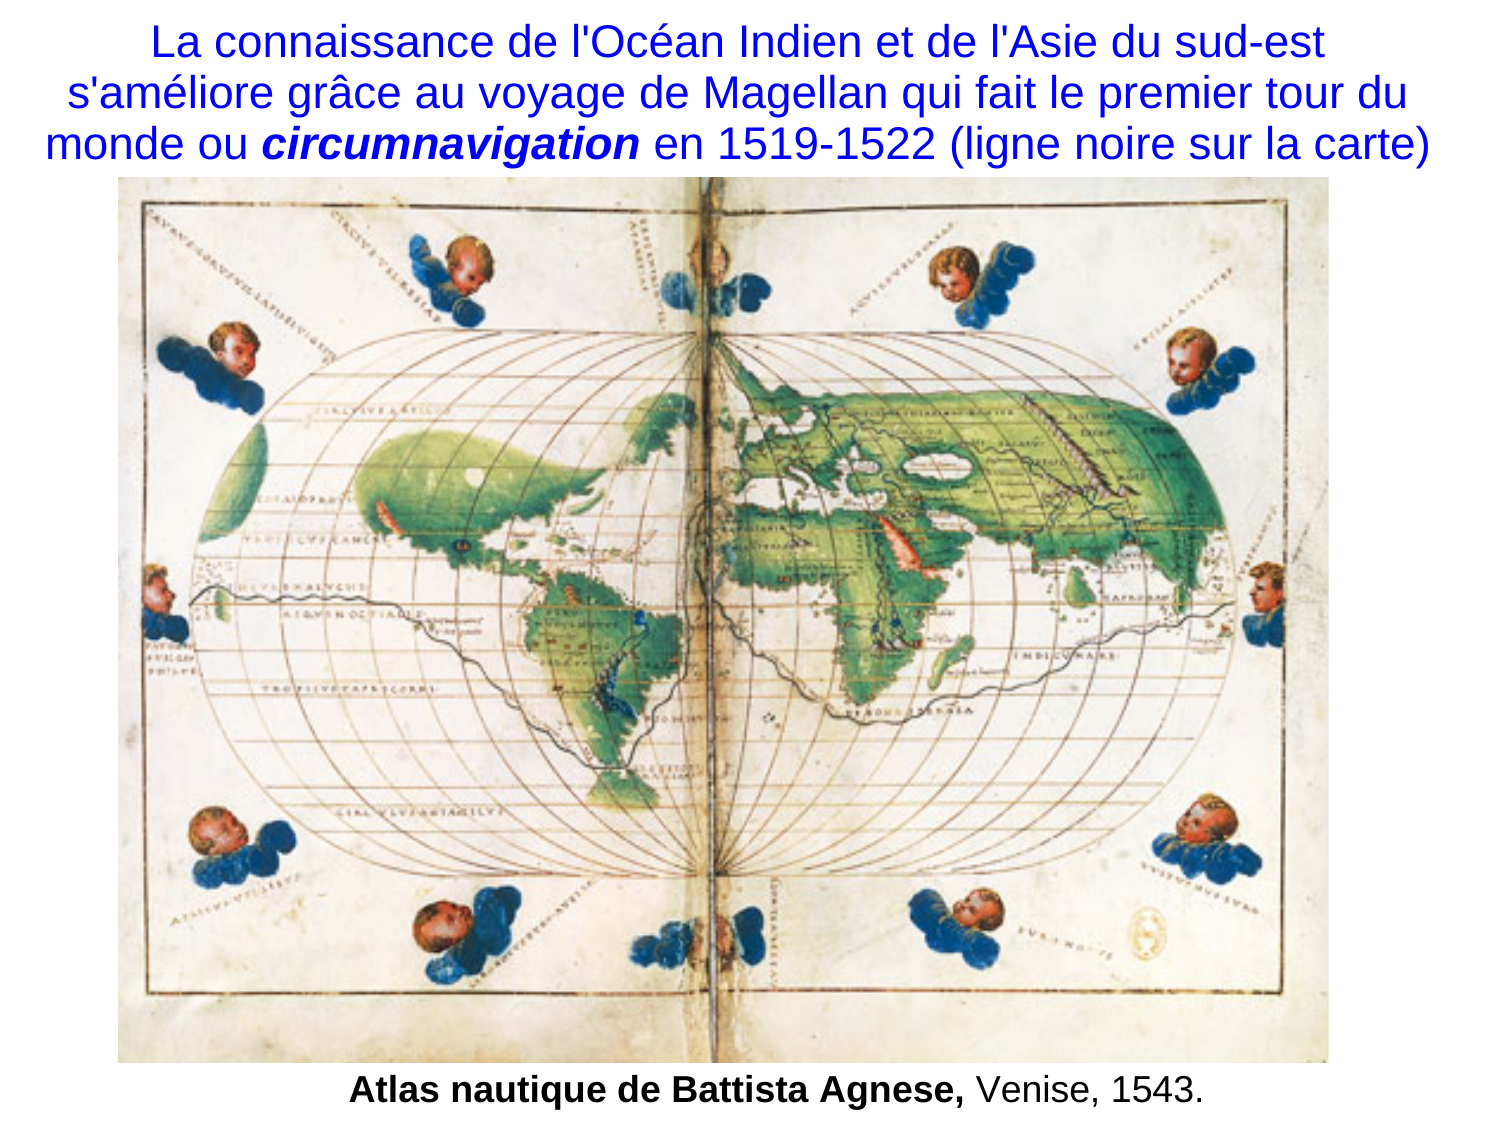

# La connaissance de l'Océan Indien et de l'Asie du sud-est s'améliore grâce au voyage de Magellan qui fait le premier tour du monde ou circumnavigation en 1519-1522 (ligne noire sur la carte)
Atlas nautique de Battista Agnese, Venise, 1543.